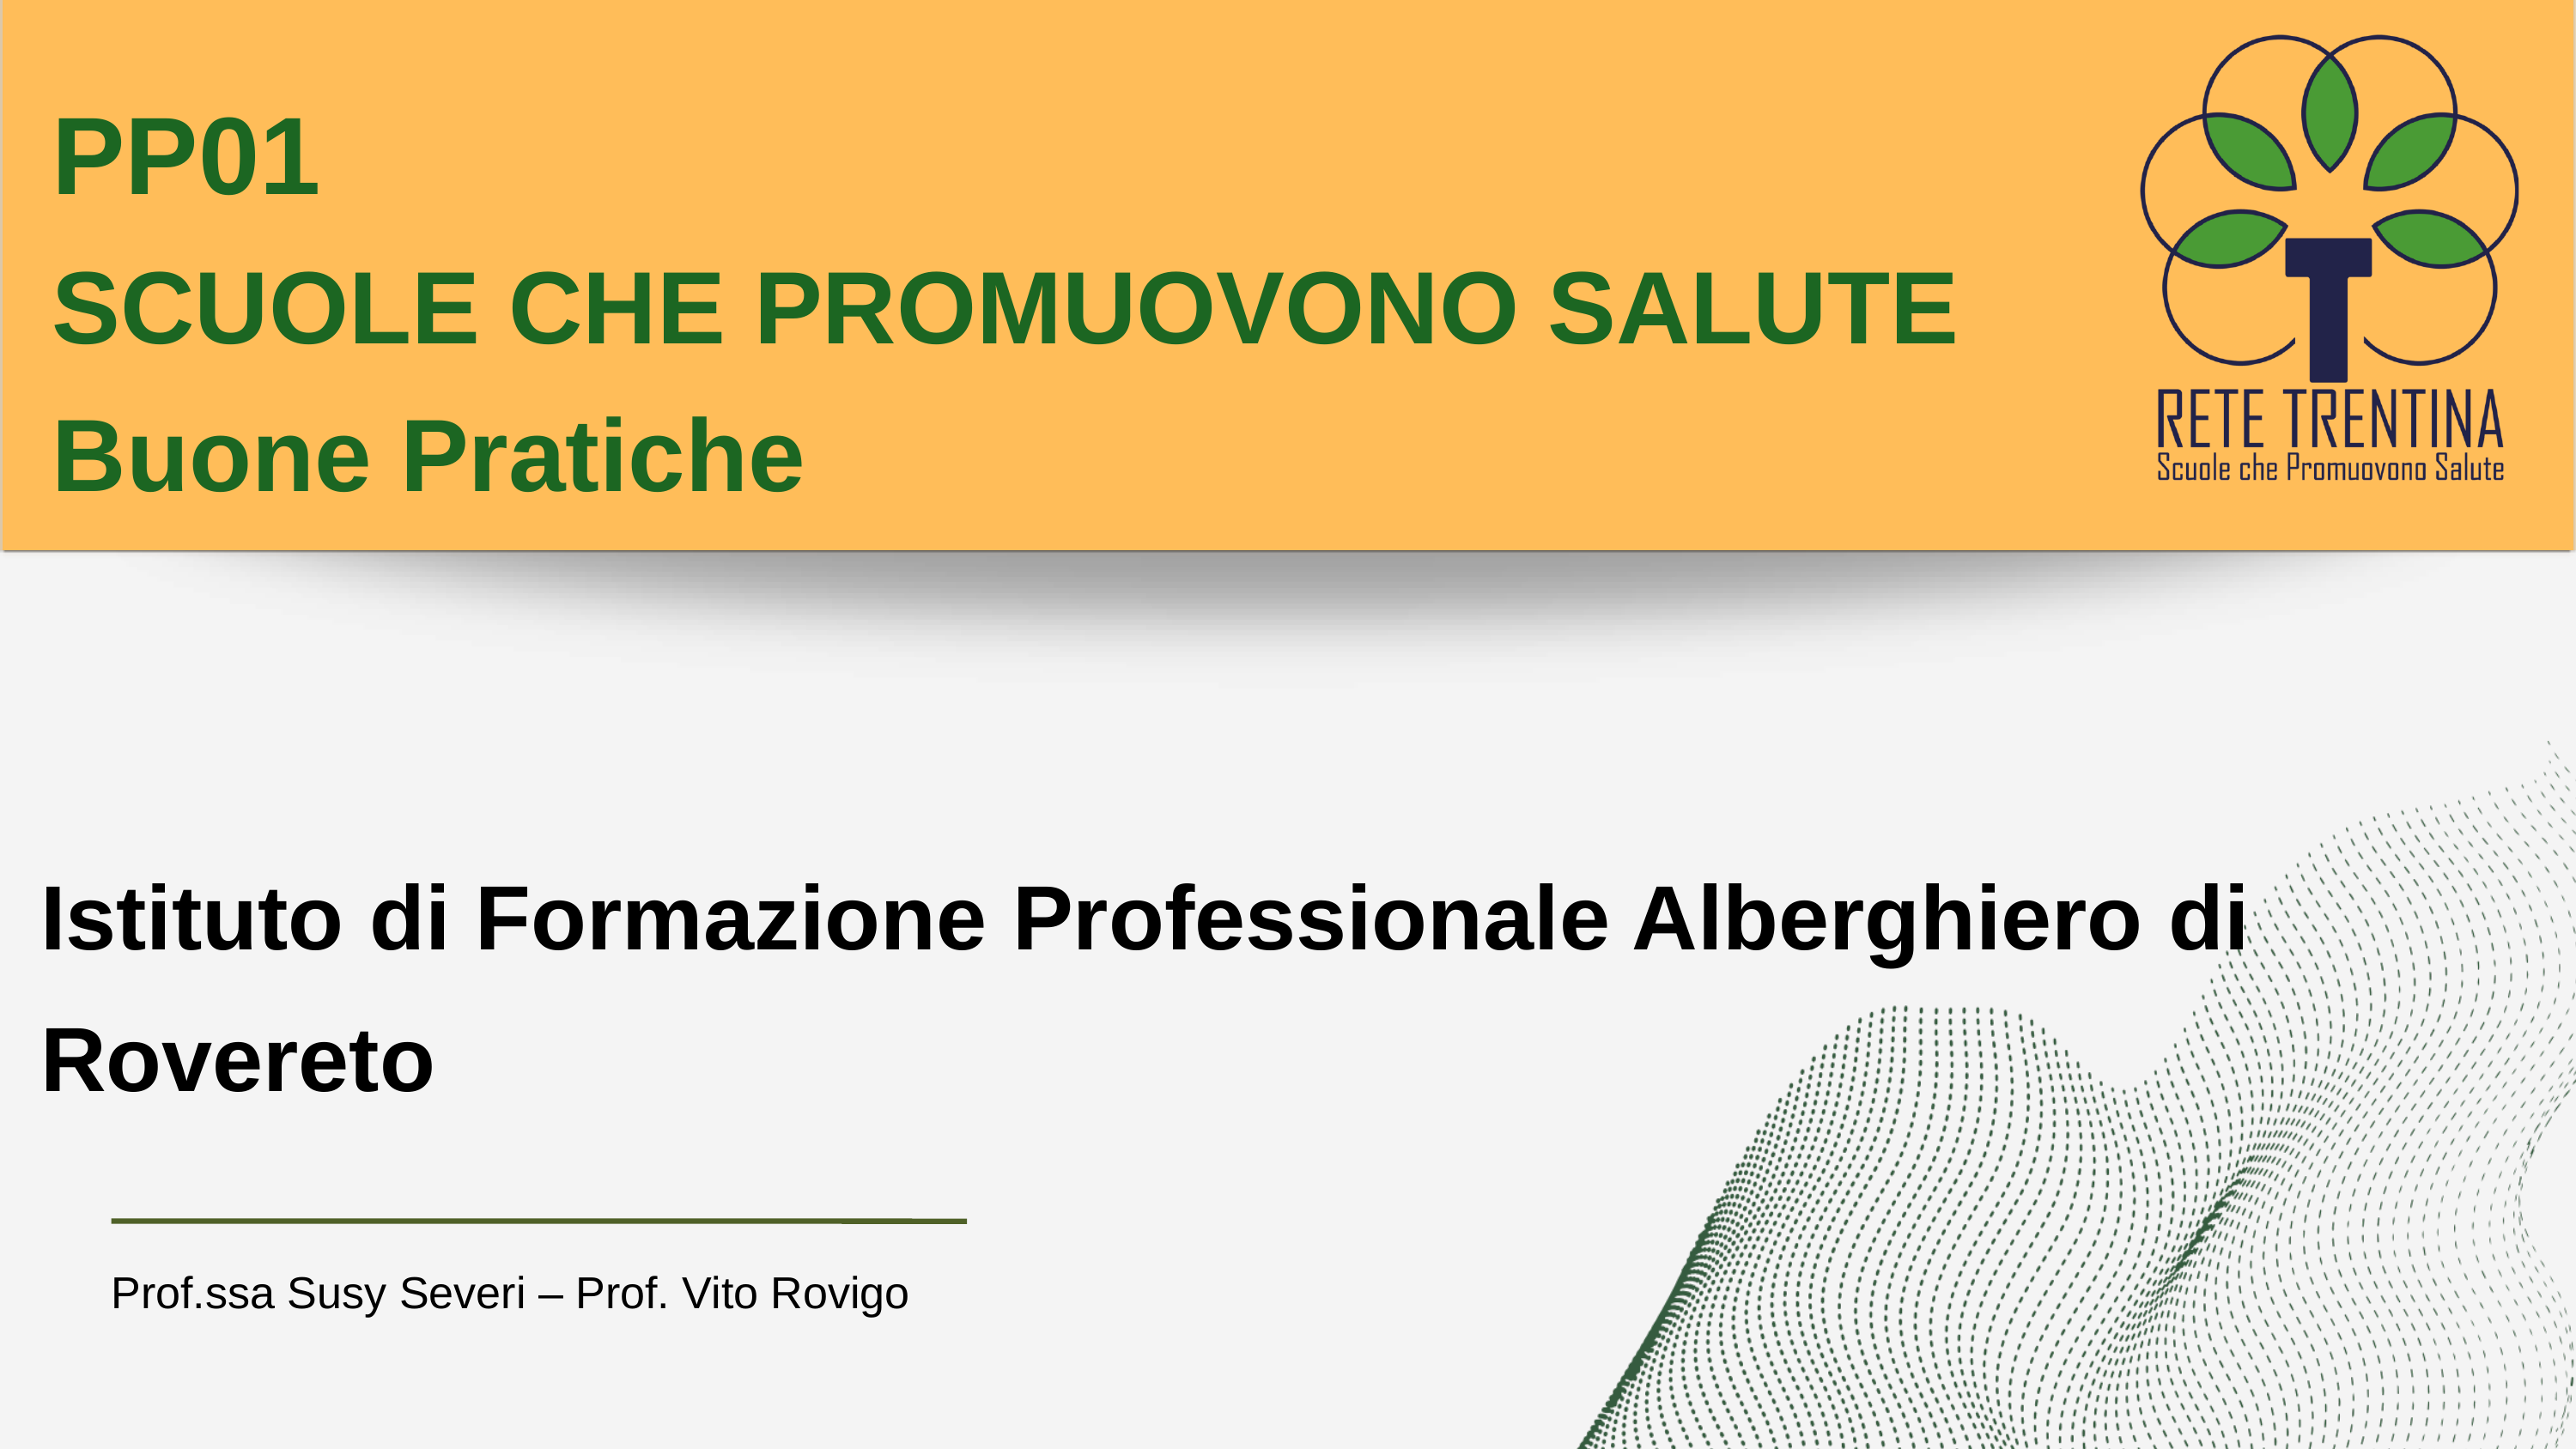

PP01
SCUOLE CHE PROMUOVONO SALUTE
Buone Pratiche
Istituto di Formazione Professionale Alberghiero di Rovereto
Prof.ssa Susy Severi – Prof. Vito Rovigo